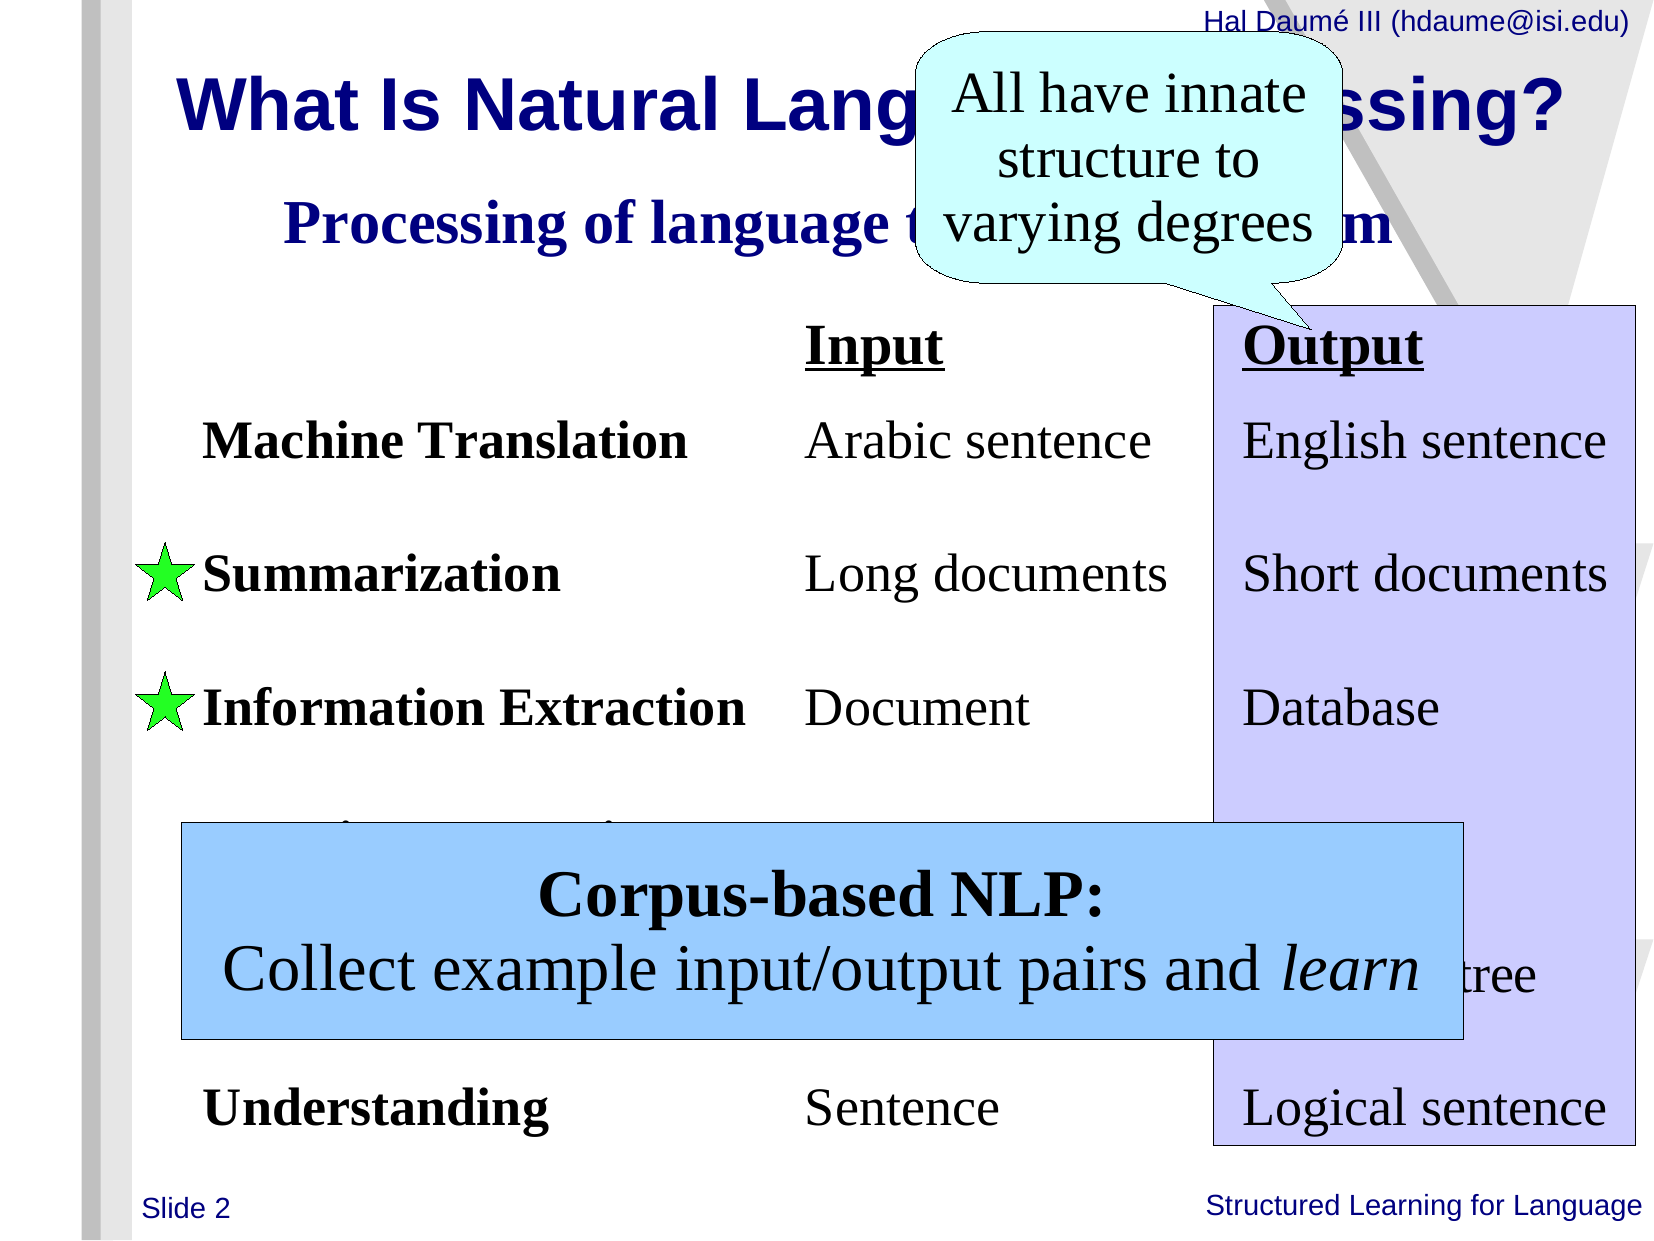

All have innate
structure to
varying degrees
# What Is Natural Language Processing?
Processing of language to solve a problem
Input
Output
Arabic sentence
English sentence
Long documents
Short documents
Document
Database
Corpus + query
Answer
Sentence
Syntactic tree
Sentence
Logical sentence
Machine Translation
Summarization
Information Extraction
Question Answering
Corpus-based NLP:
Collect example input/output pairs and learn
Parsing
Understanding